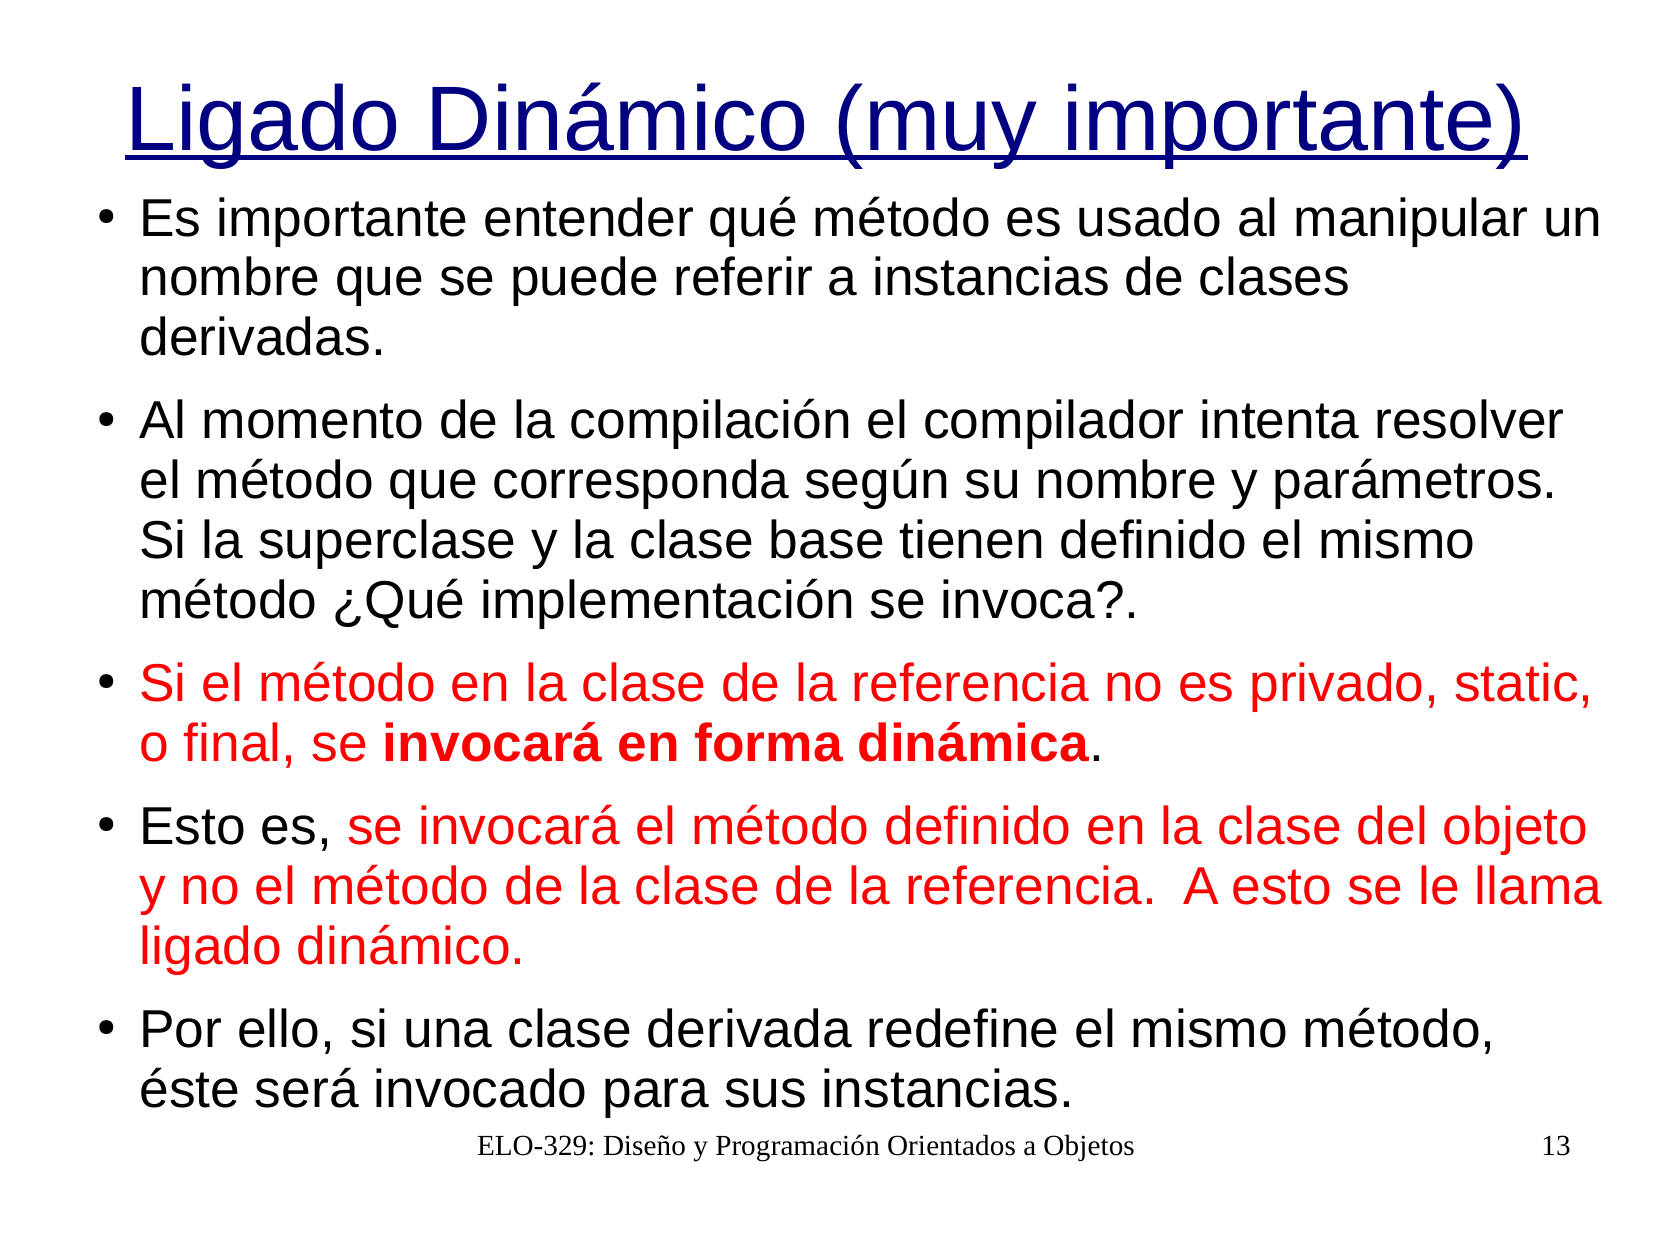

# Ligado Dinámico (muy importante)
Es importante entender qué método es usado al manipular un nombre que se puede referir a instancias de clases derivadas.
Al momento de la compilación el compilador intenta resolver el método que corresponda según su nombre y parámetros. Si la superclase y la clase base tienen definido el mismo método ¿Qué implementación se invoca?.
Si el método en la clase de la referencia no es privado, static, o final, se invocará en forma dinámica.
Esto es, se invocará el método definido en la clase del objeto y no el método de la clase de la referencia. A esto se le llama ligado dinámico.
Por ello, si una clase derivada redefine el mismo método, éste será invocado para sus instancias.
13